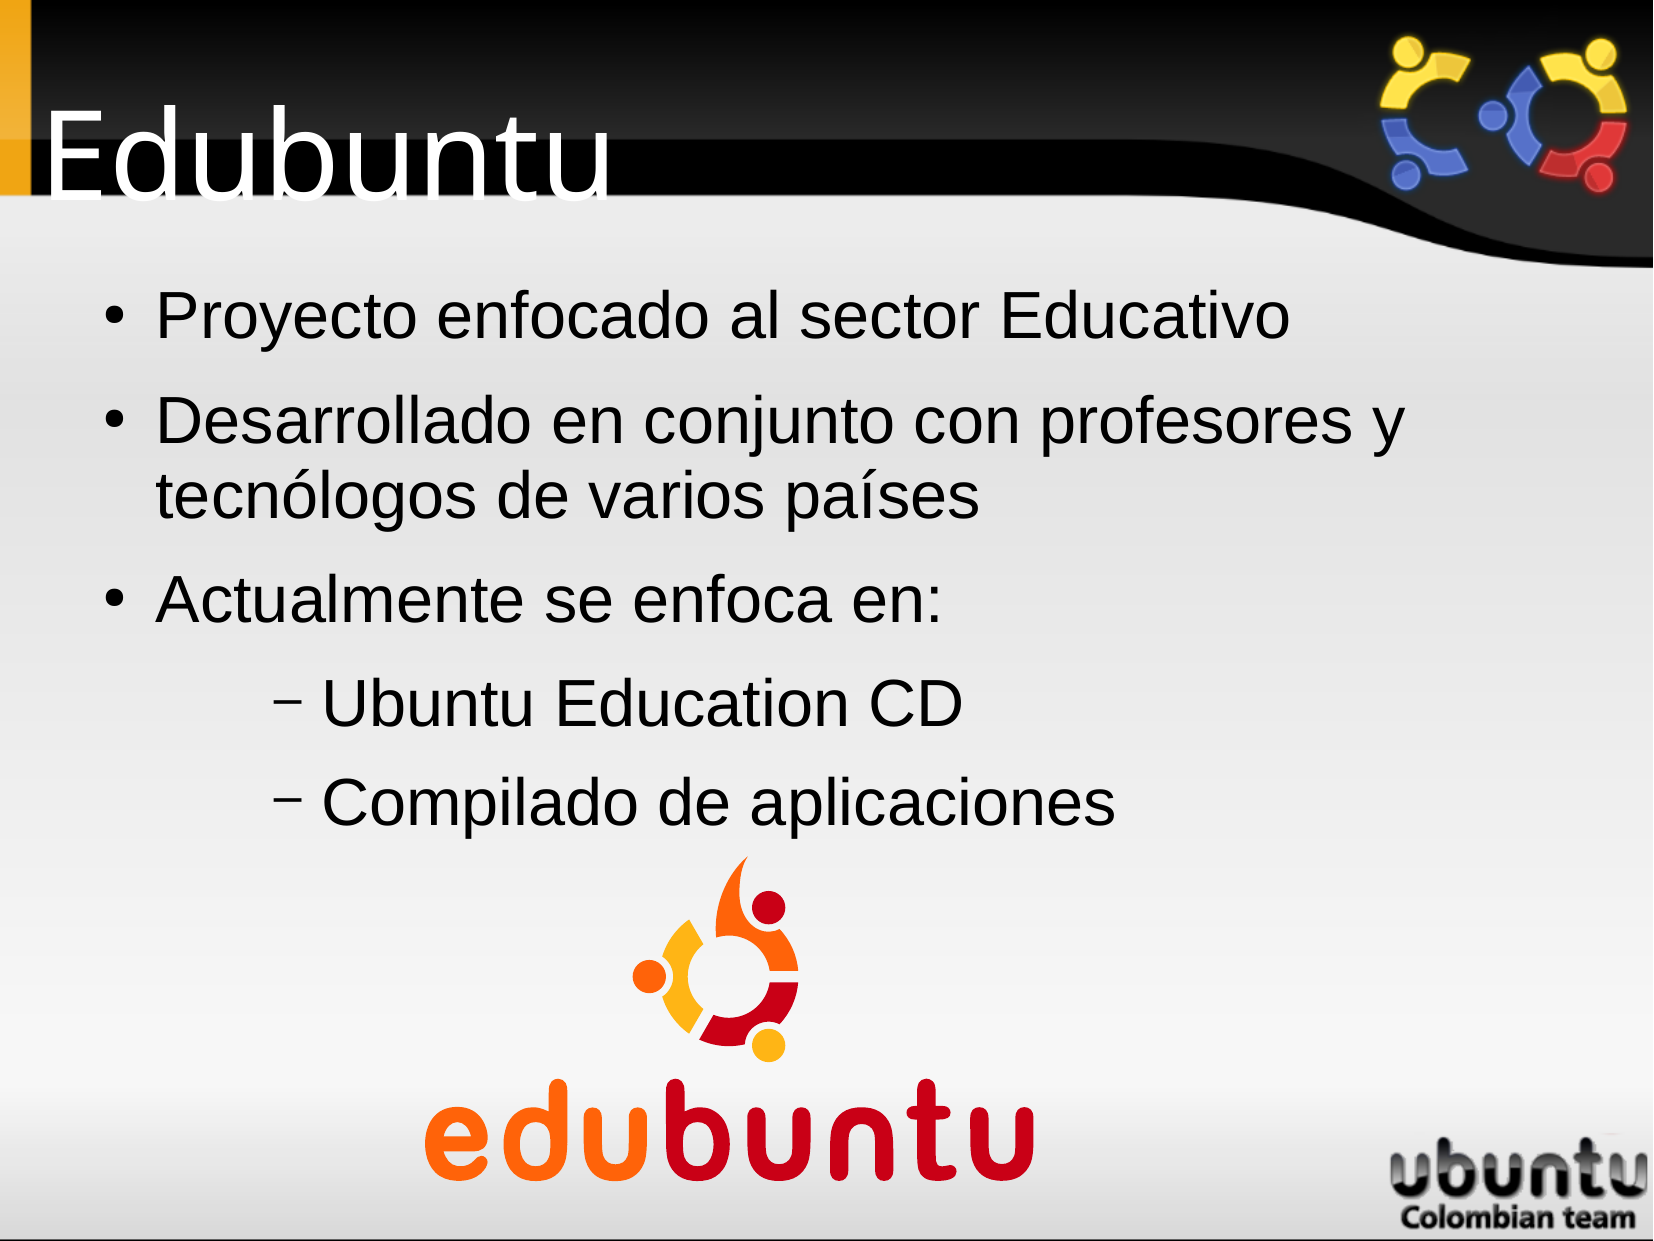

Edubuntu
# Proyecto enfocado al sector Educativo
Desarrollado en conjunto con profesores y tecnólogos de varios países
Actualmente se enfoca en:
Ubuntu Education CD
Compilado de aplicaciones